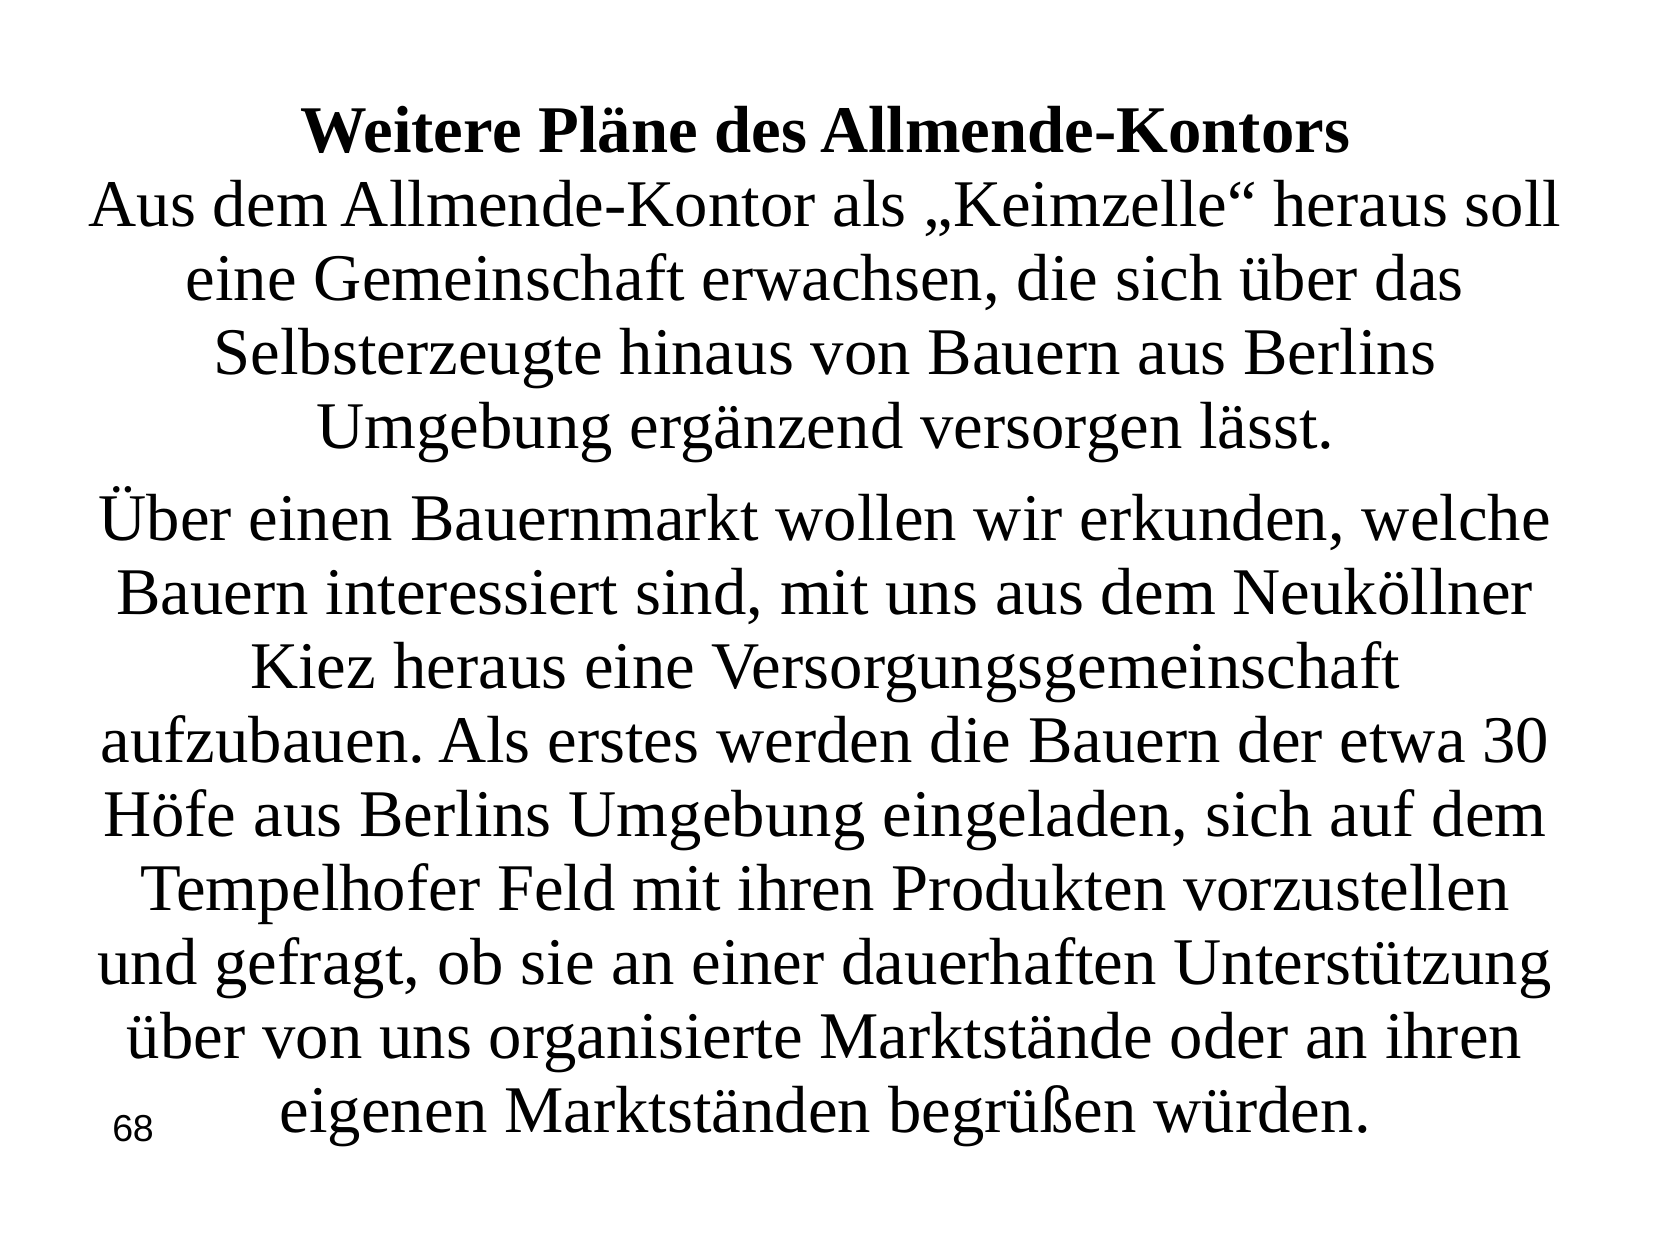

Weitere Pläne des Allmende-Kontors
Aus dem Allmende-Kontor als „Keimzelle“ heraus soll eine Gemeinschaft erwachsen, die sich über das Selbsterzeugte hinaus von Bauern aus Berlins Umgebung ergänzend versorgen lässt.
Über einen Bauernmarkt wollen wir erkunden, welche Bauern interessiert sind, mit uns aus dem Neuköllner Kiez heraus eine Versorgungsgemeinschaft aufzubauen. Als erstes werden die Bauern der etwa 30 Höfe aus Berlins Umgebung eingeladen, sich auf dem Tempelhofer Feld mit ihren Produkten vorzustellen und gefragt, ob sie an einer dauerhaften Unterstützung über von uns organisierte Marktstände oder an ihren eigenen Marktständen begrüßen würden.